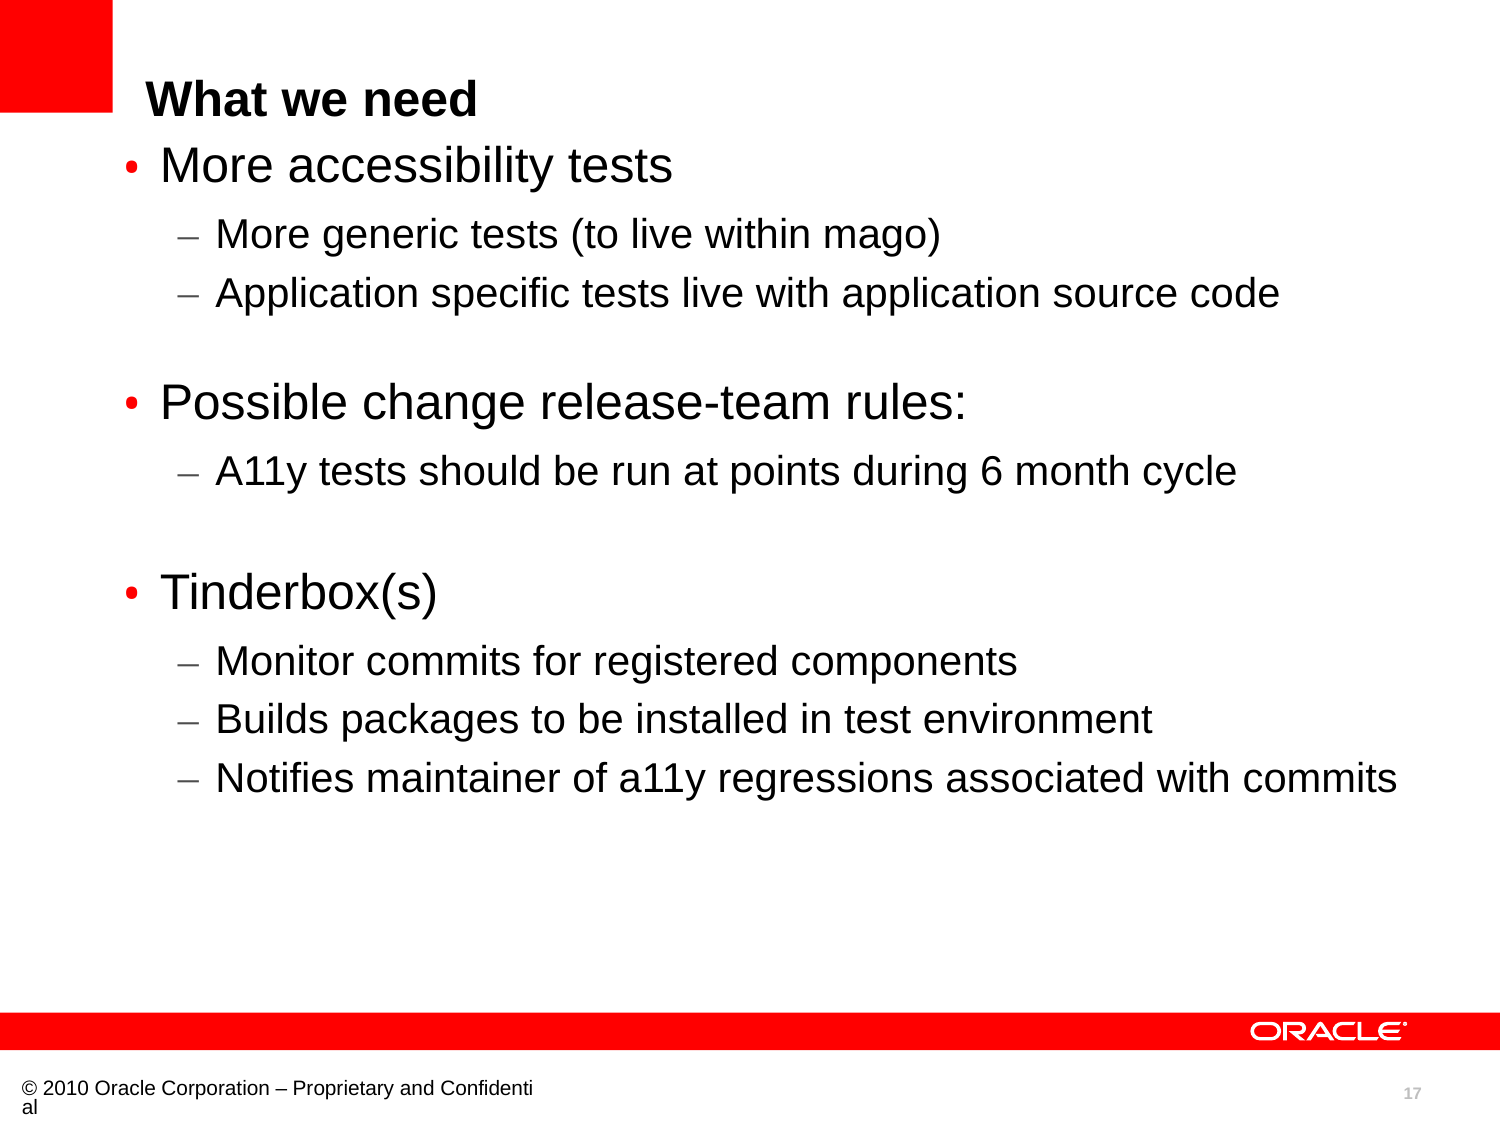

# What we need
More accessibility tests
More generic tests (to live within mago)
Application specific tests live with application source code
Possible change release-team rules:
A11y tests should be run at points during 6 month cycle
Tinderbox(s)
Monitor commits for registered components
Builds packages to be installed in test environment
Notifies maintainer of a11y regressions associated with commits
© 2010 Oracle Corporation – Proprietary and Confidential